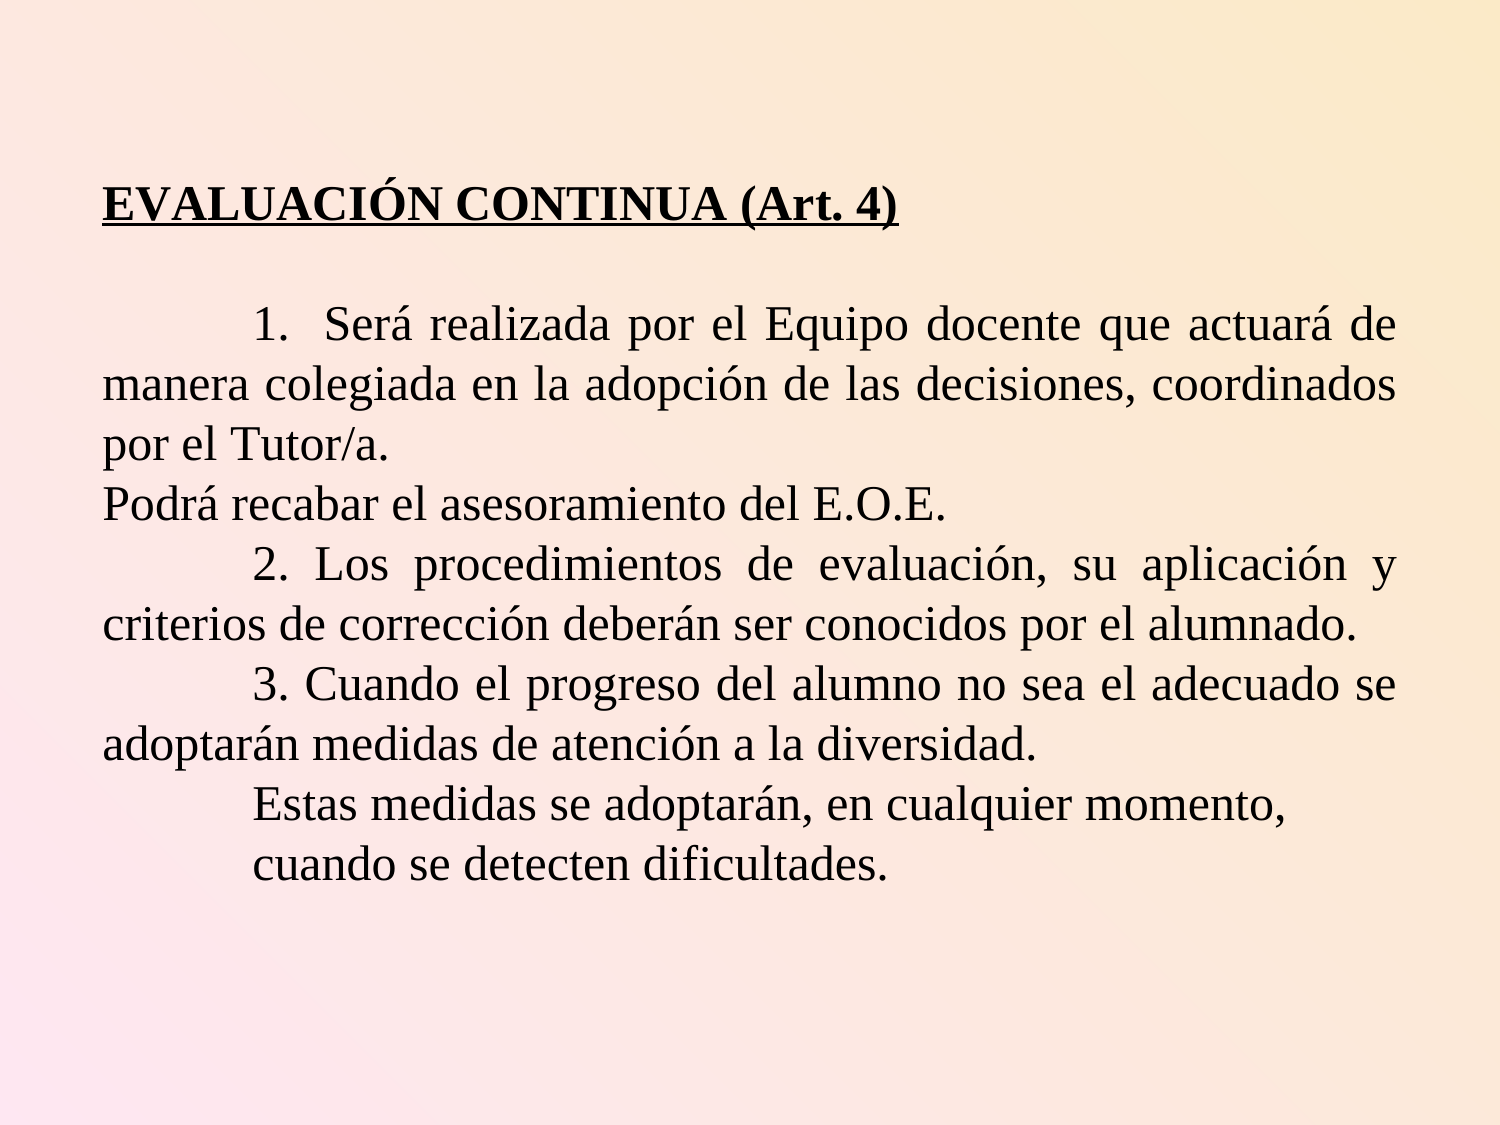

EVALUACIÓN CONTINUA (Art. 4)
	1. Será realizada por el Equipo docente que actuará de manera colegiada en la adopción de las decisiones, coordinados por el Tutor/a.
Podrá recabar el asesoramiento del E.O.E.
	2. Los procedimientos de evaluación, su aplicación y criterios de corrección deberán ser conocidos por el alumnado.
	3. Cuando el progreso del alumno no sea el adecuado se adoptarán medidas de atención a la diversidad.
	Estas medidas se adoptarán, en cualquier momento, 		cuando se detecten dificultades.